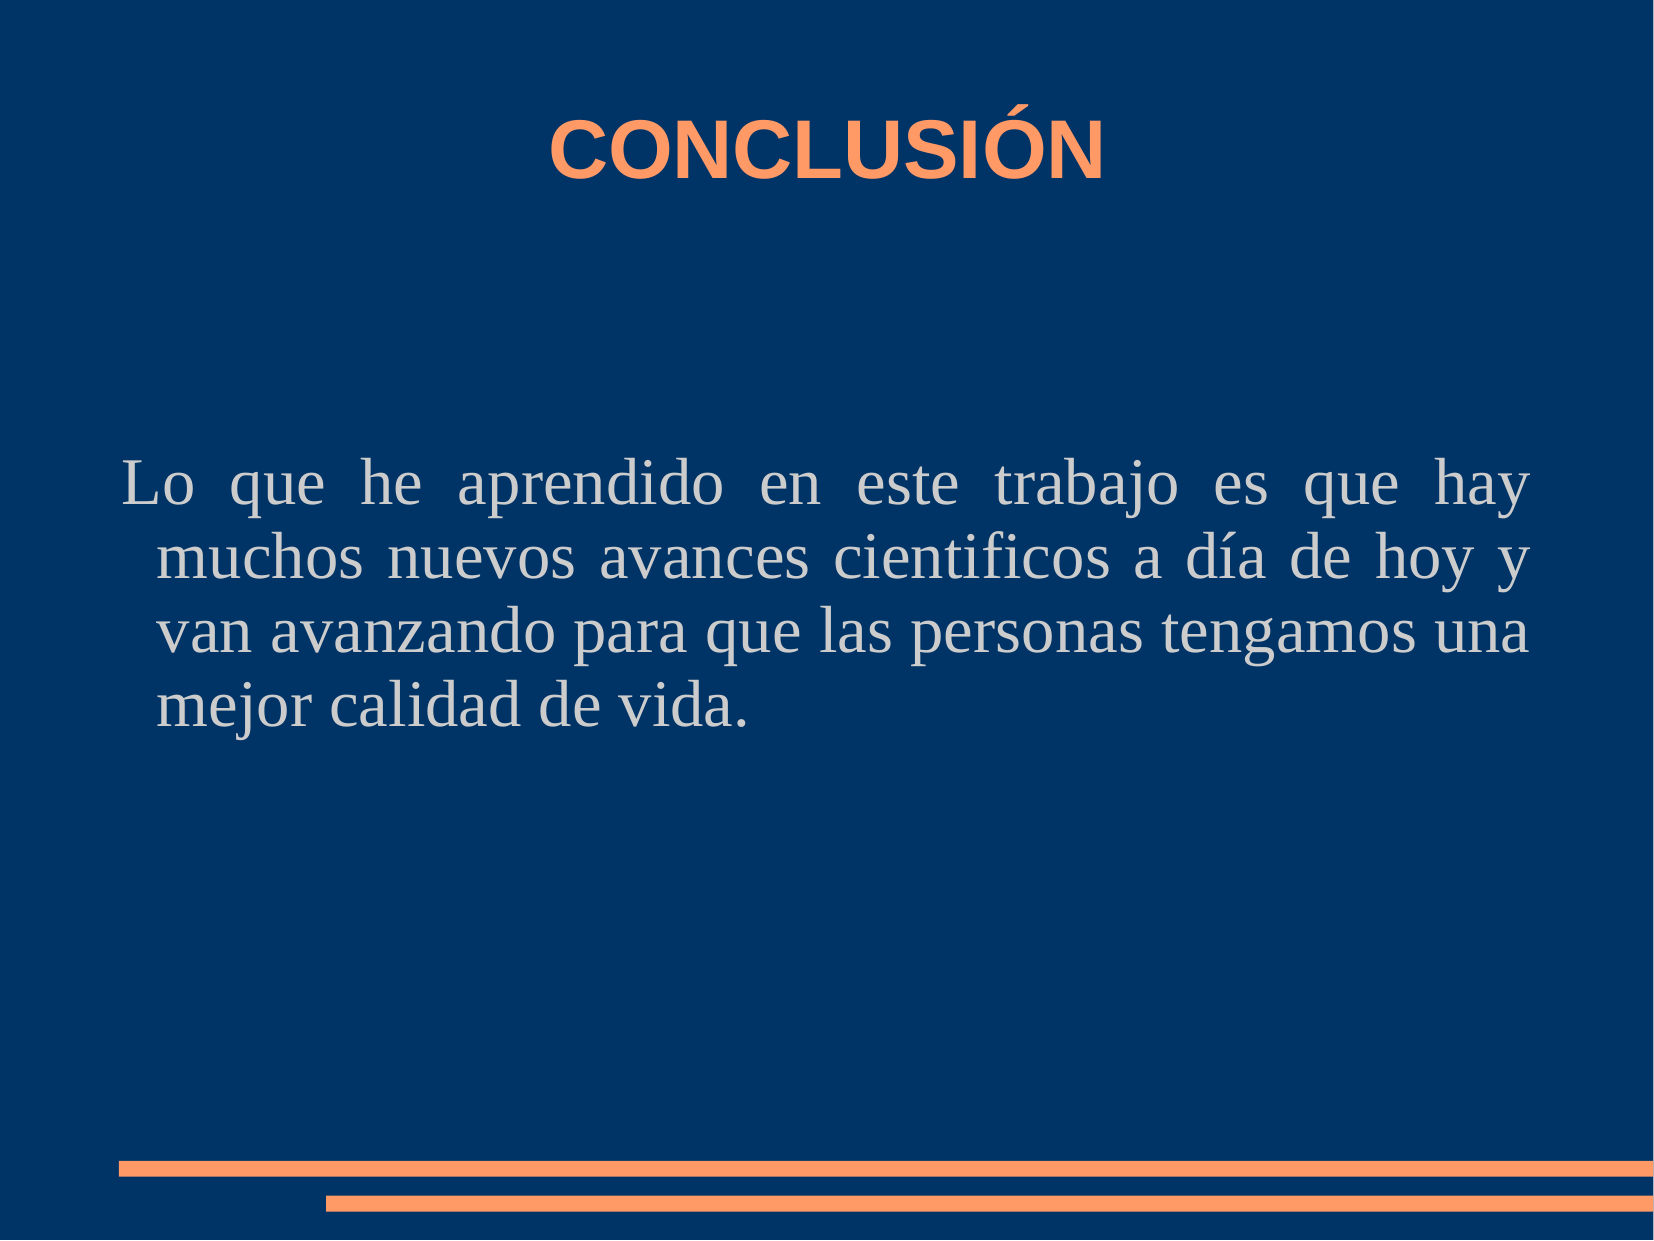

# CONCLUSIÓN
Lo que he aprendido en este trabajo es que hay muchos nuevos avances cientificos a día de hoy y van avanzando para que las personas tengamos una mejor calidad de vida.